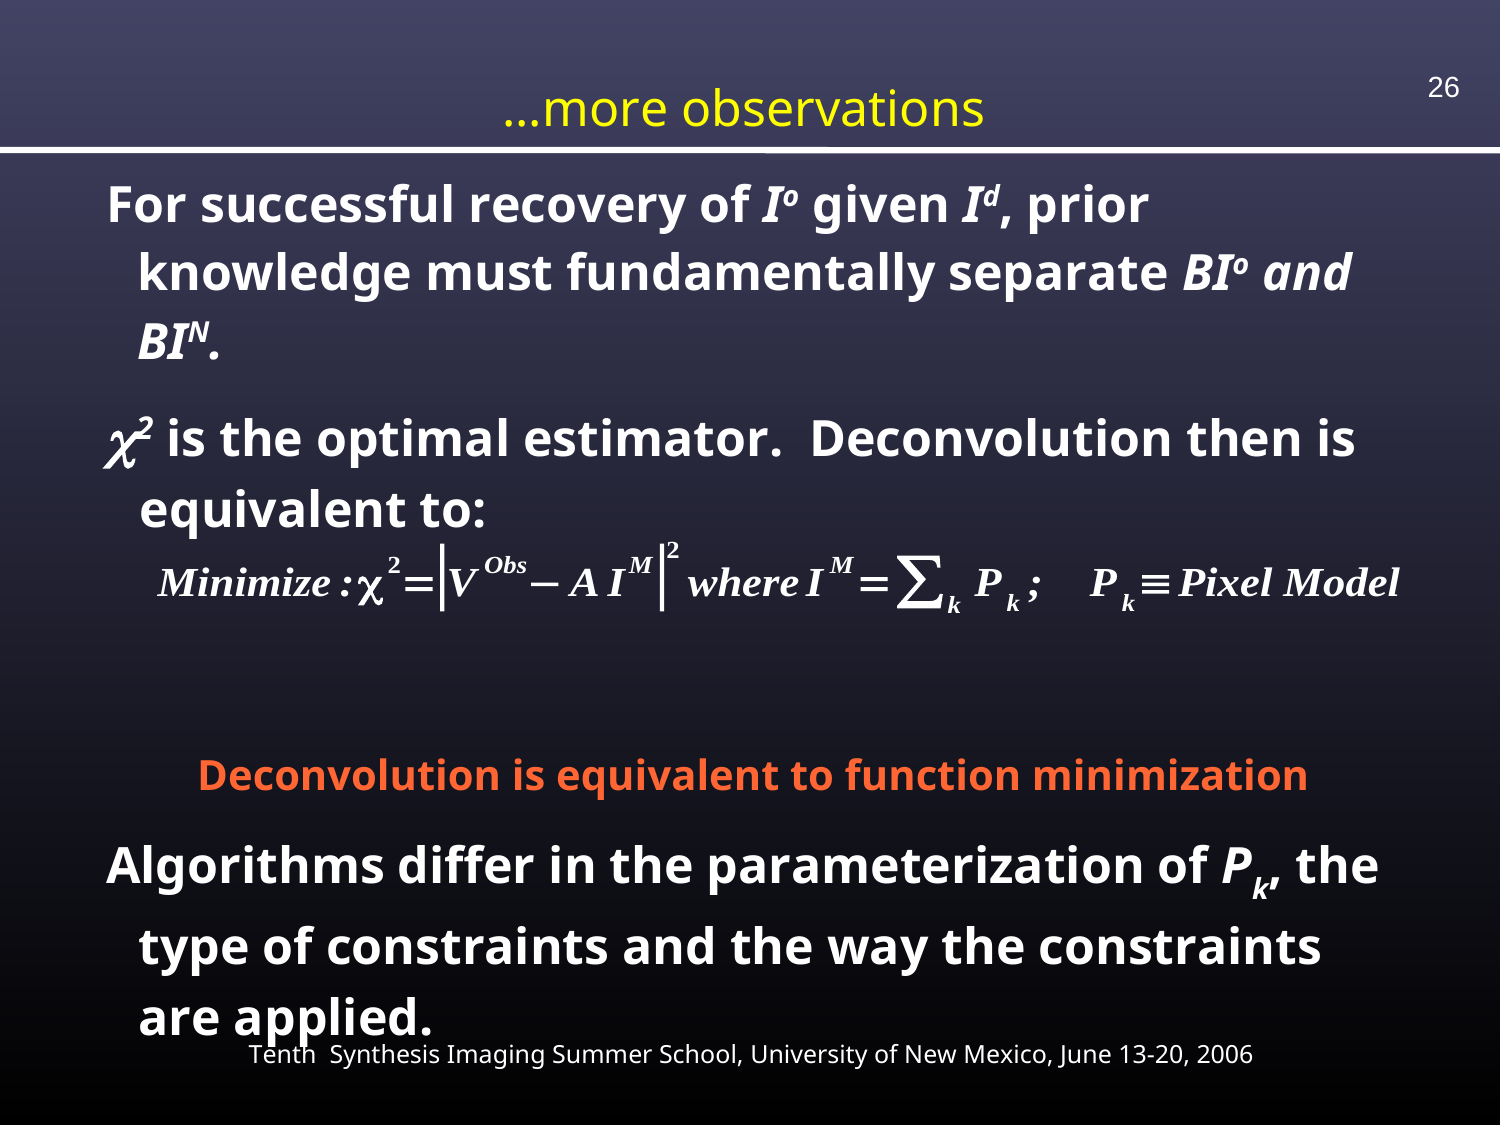

# ...more observations
For successful recovery of Io given Id, prior knowledge must fundamentally separate BIo and BIN.
c2 is the optimal estimator. Deconvolution then is equivalent to:
 Deconvolution is equivalent to function minimization
Algorithms differ in the parameterization of Pk, the type of constraints and the way the constraints are applied.